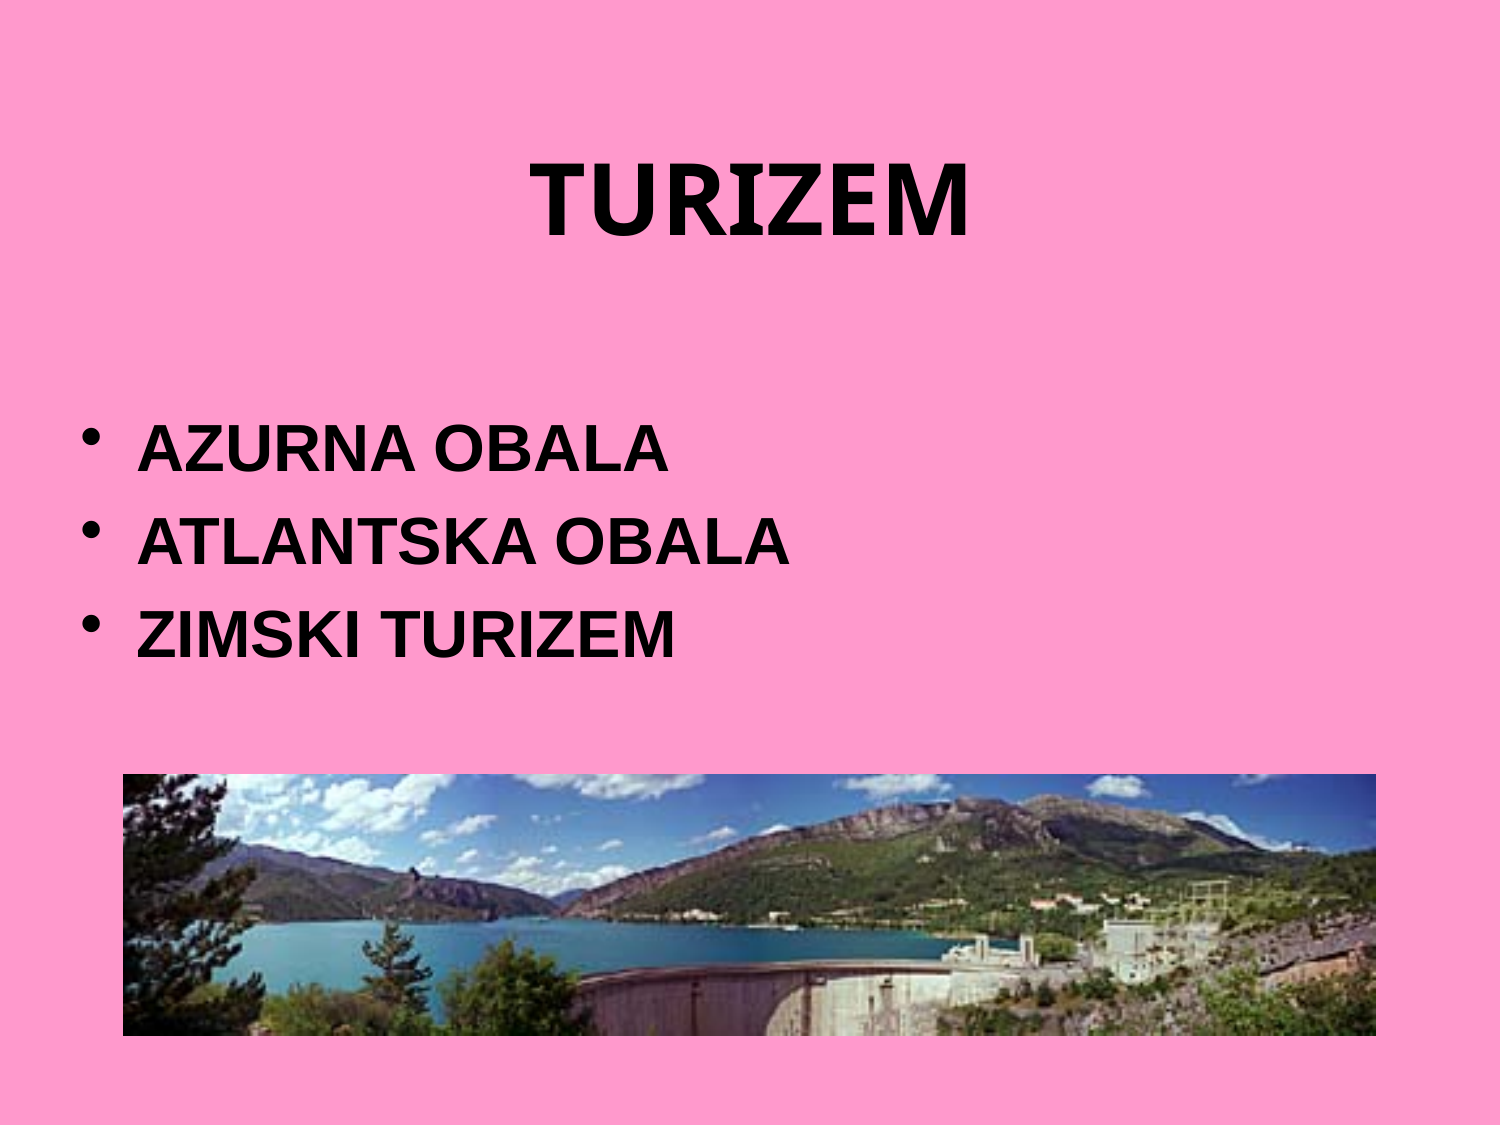

# TURIZEM
AZURNA OBALA
ATLANTSKA OBALA
ZIMSKI TURIZEM